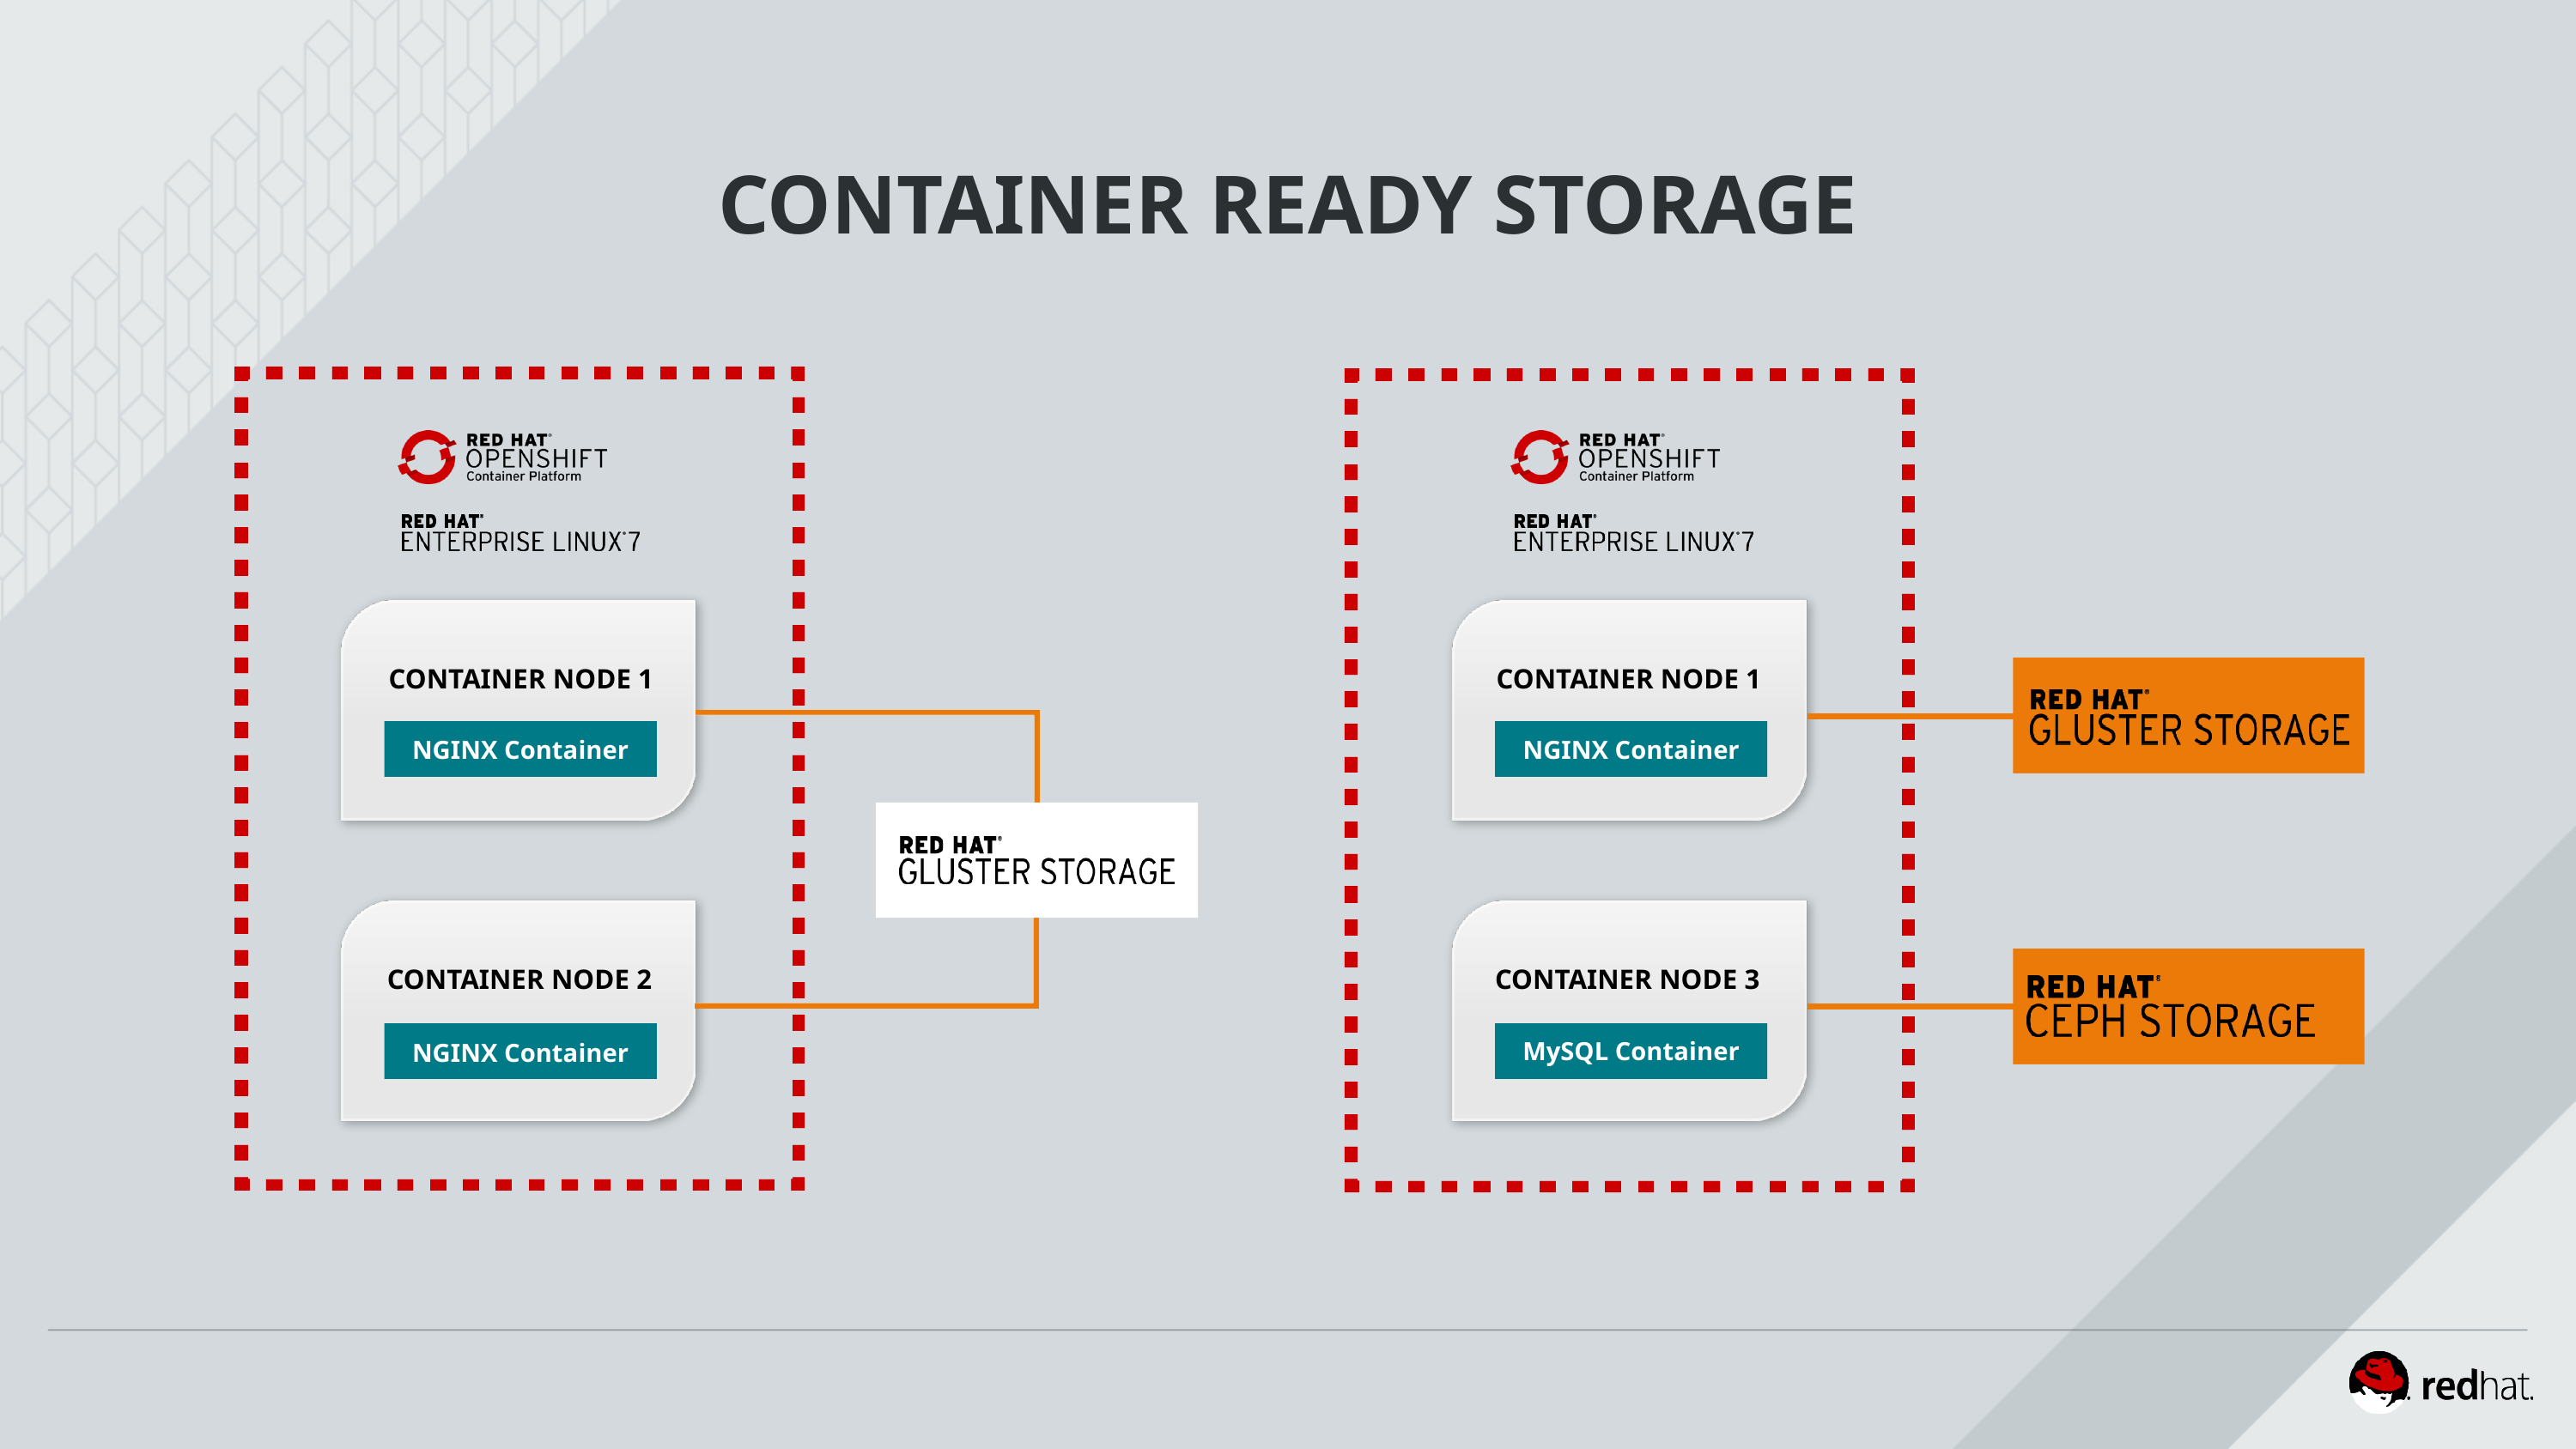

CONTAINER READY STORAGE
CONTAINER NODE 1
CONTAINER NODE 1
NGINX Container
NGINX Container
CONTAINER NODE 2
CONTAINER NODE 3
MySQL Container
NGINX Container